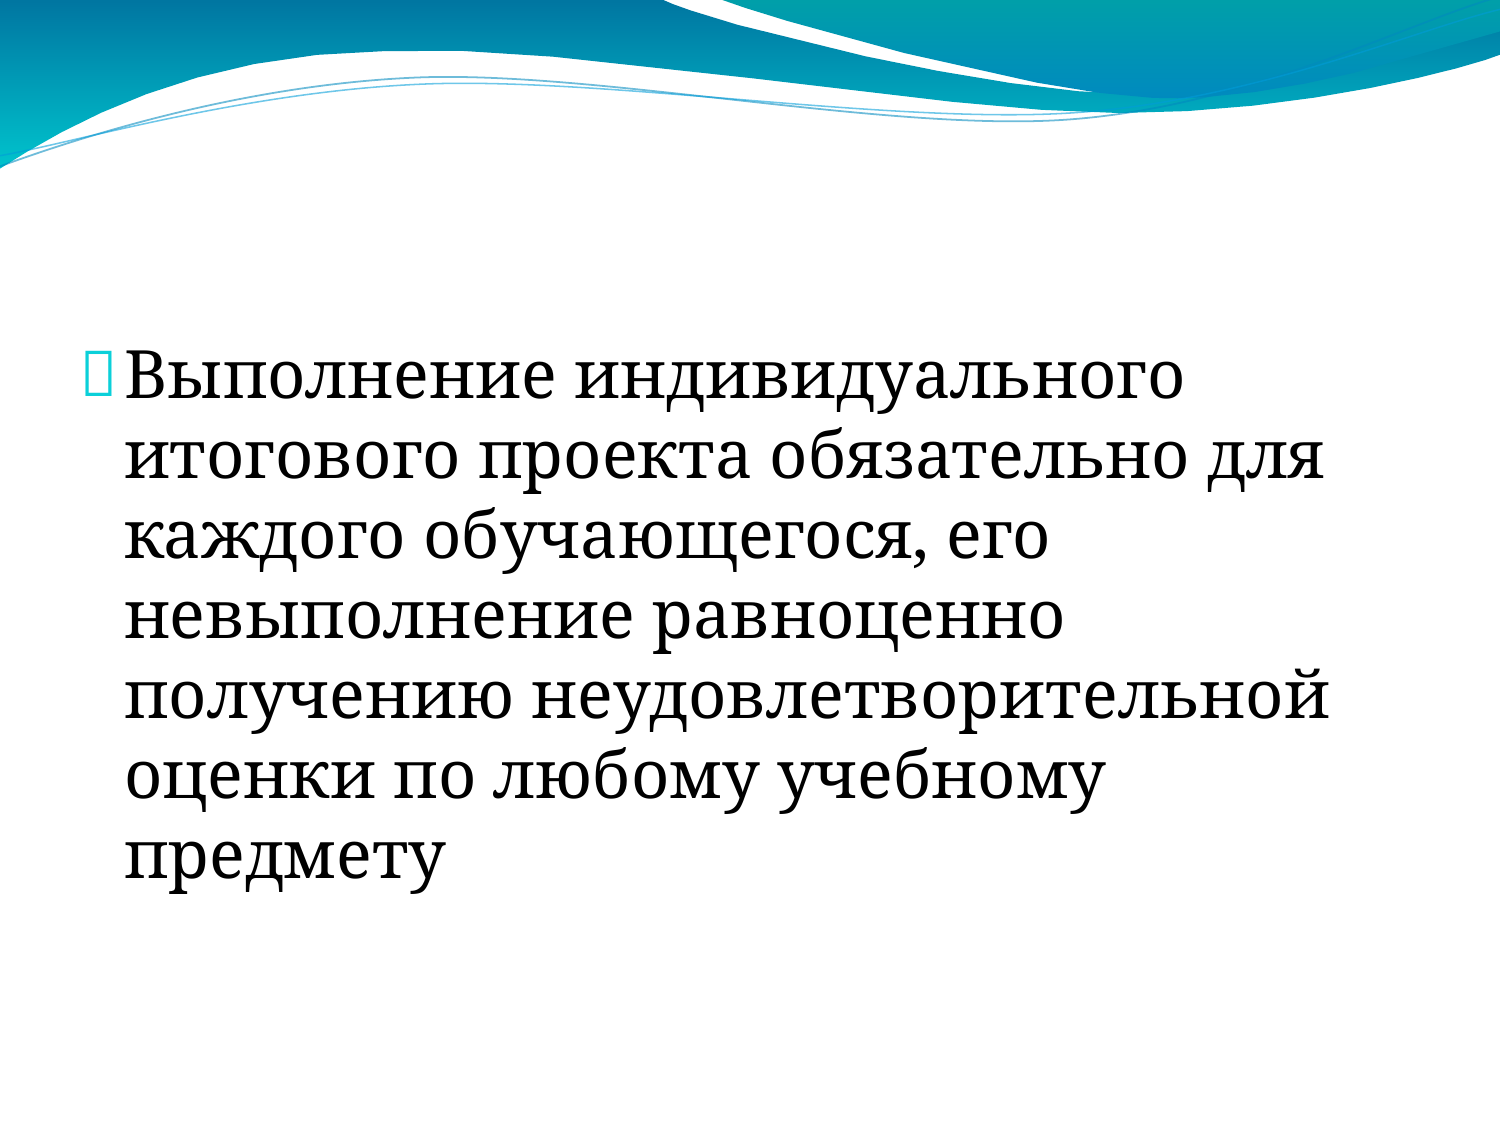

#
Выполнение индивидуального итогового проекта обязательно для каждого обучающегося, его невыполнение равноценно получению неудовлетворительной оценки по любому учебному предмету